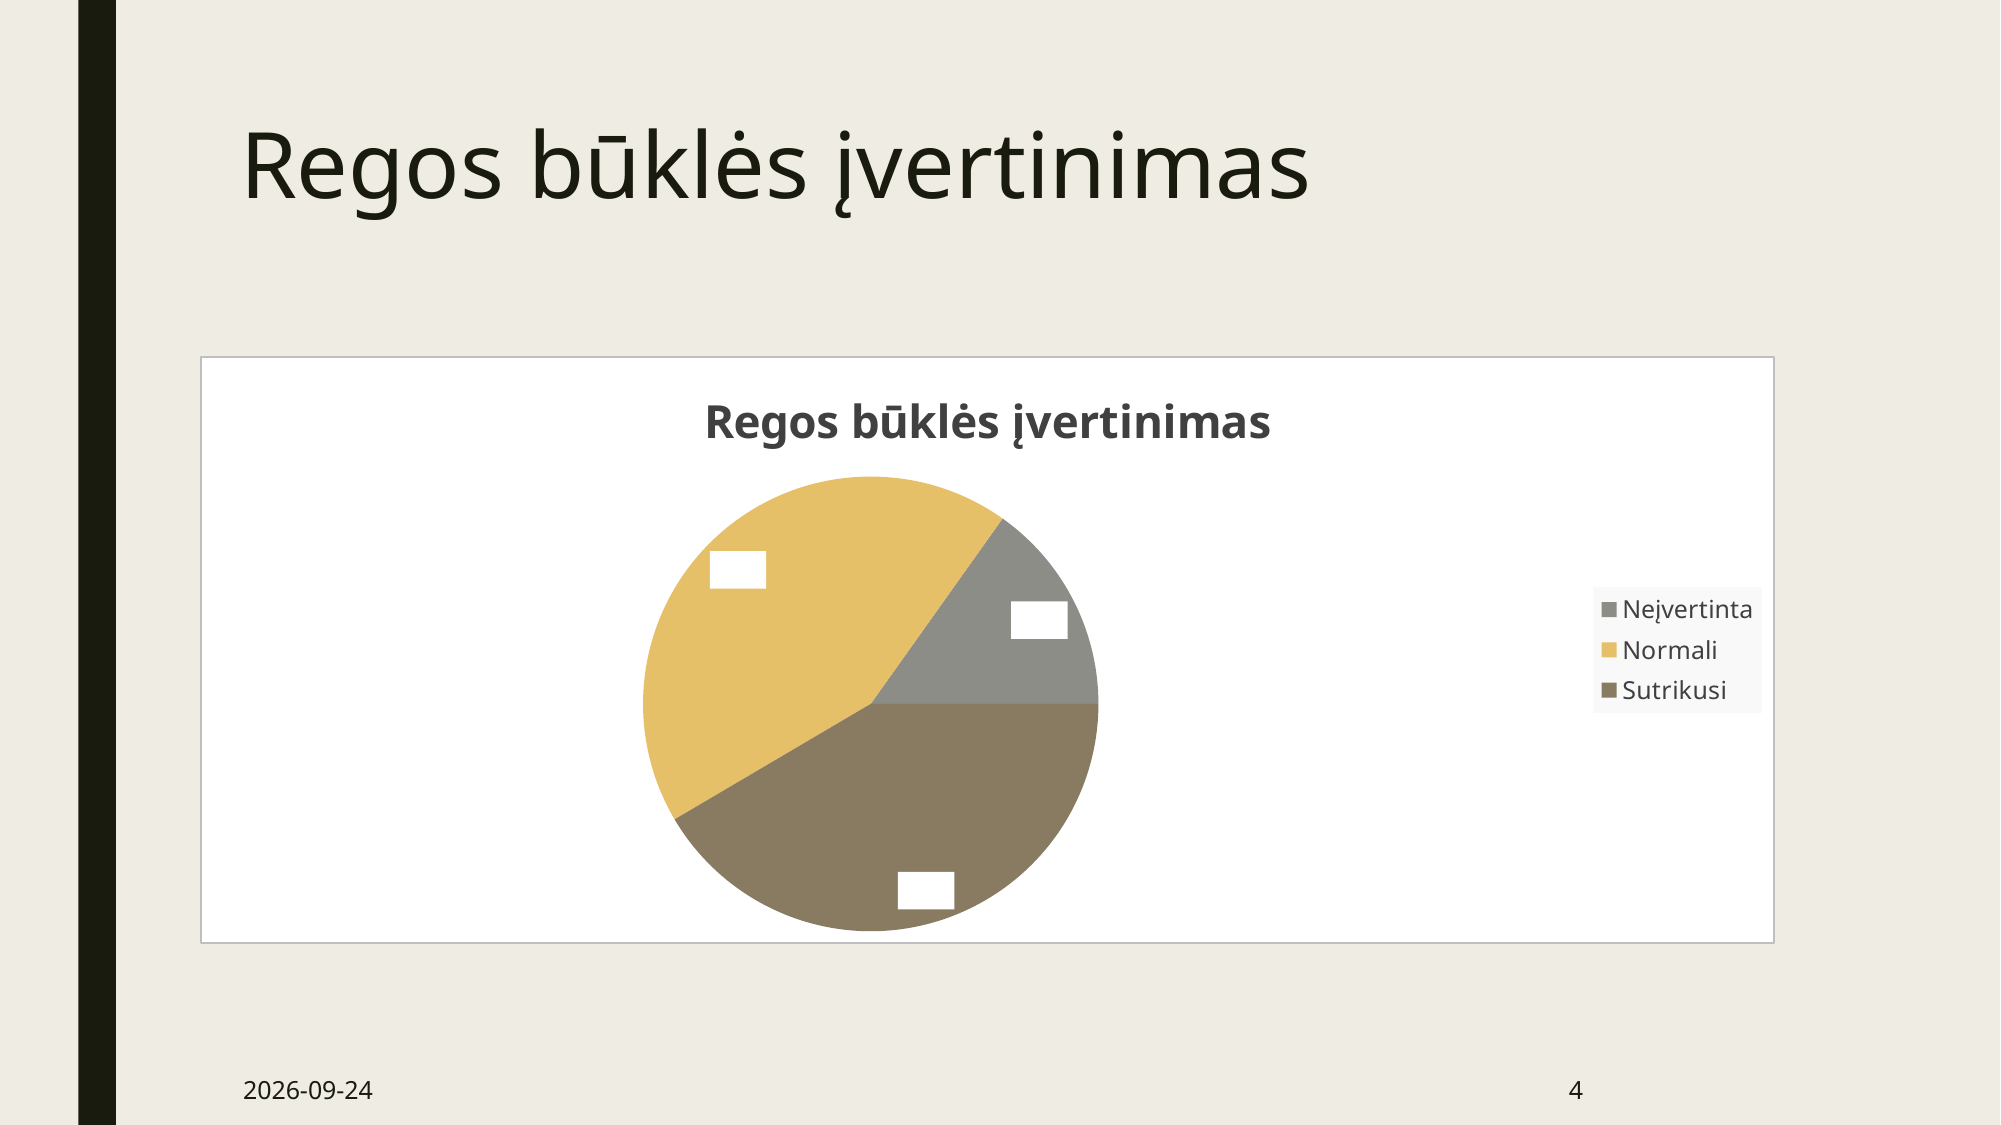

# Regos būklės įvertinimas
### Chart: Regos būklės įvertinimas
| Category | Regos būklės įvertinimas
 |
|---|---|
| Neįvertinta | 15.2 |
| Normali | 43.4 |
| Sutrikusi | 41.6 |